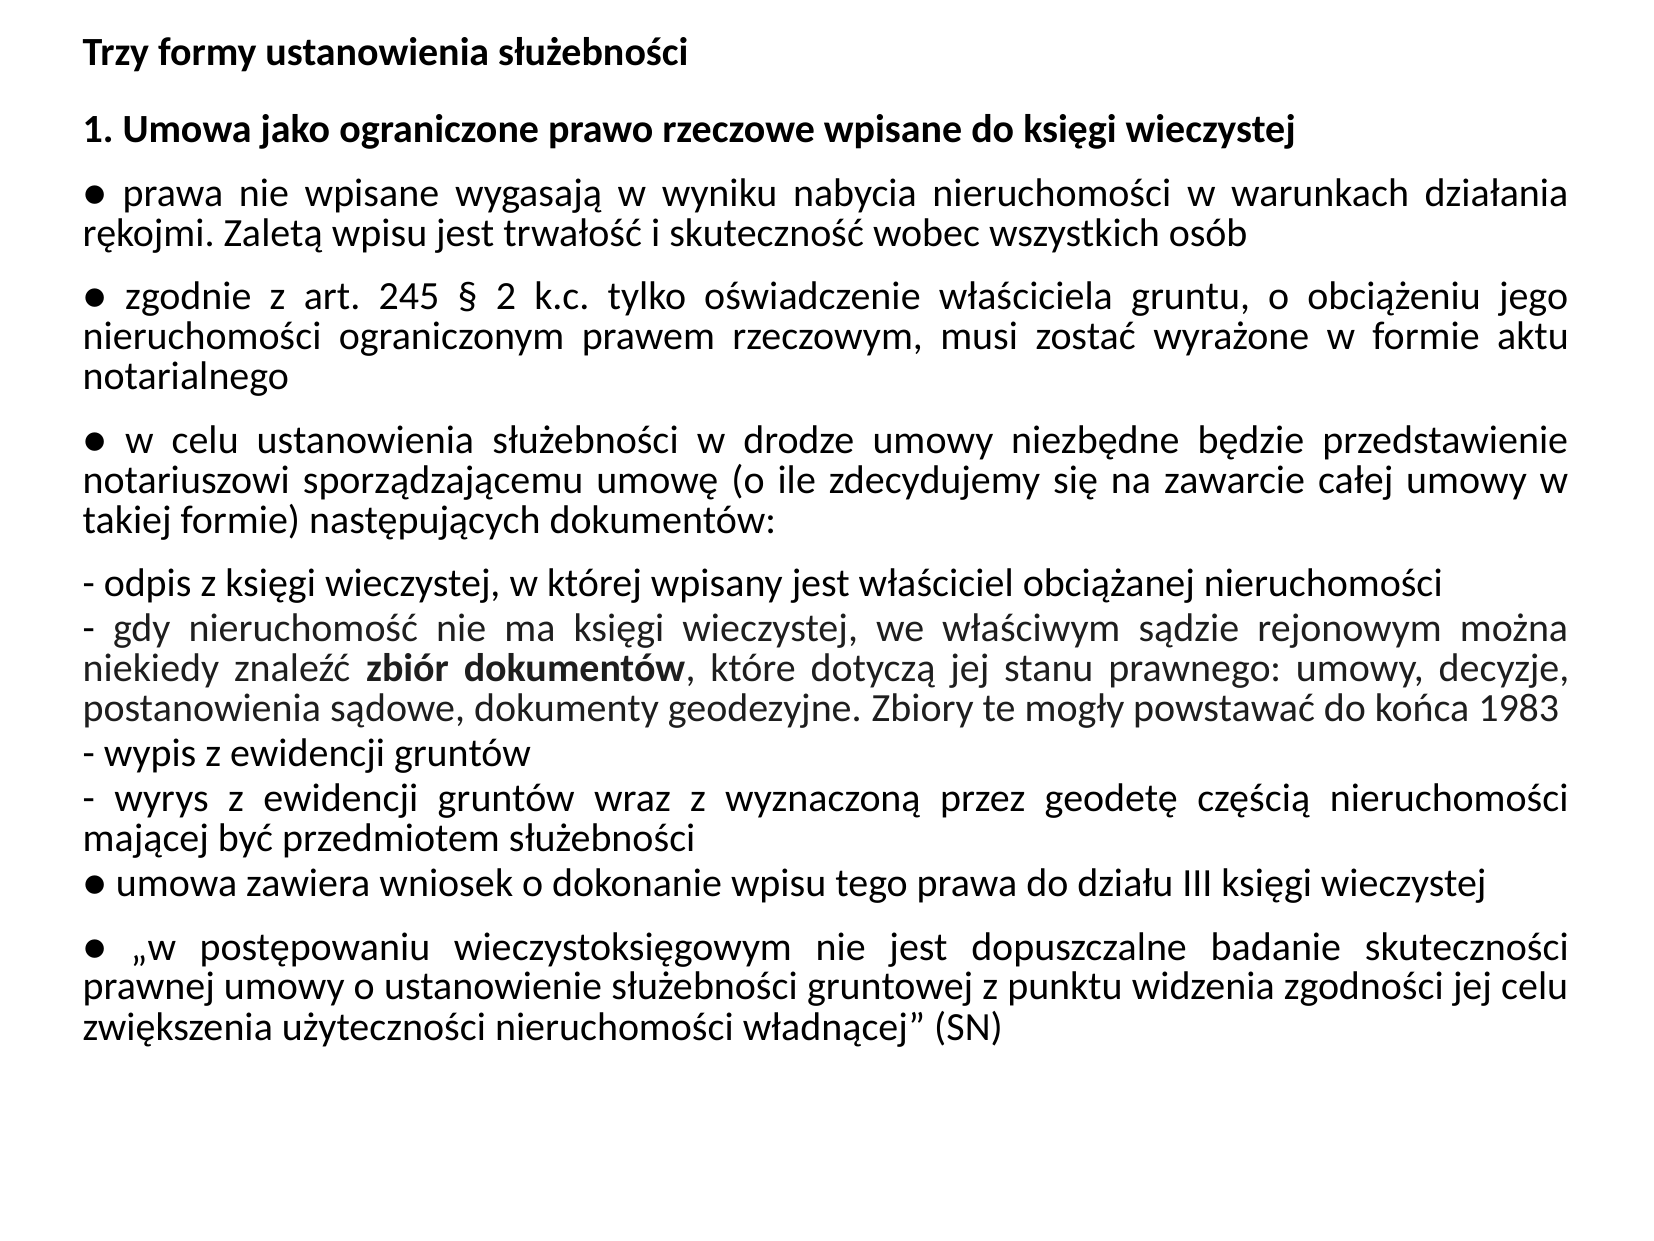

#
Trzy formy ustanowienia służebności
1. Umowa jako ograniczone prawo rzeczowe wpisane do księgi wieczystej
● prawa nie wpisane wygasają w wyniku nabycia nieruchomości w warunkach działania rękojmi. Zaletą wpisu jest trwałość i skuteczność wobec wszystkich osób
● zgodnie z art. 245 § 2 k.c. tylko oświadczenie właściciela gruntu, o obciążeniu jego nieruchomości ograniczonym prawem rzeczowym, musi zostać wyrażone w formie aktu notarialnego
● w celu ustanowienia służebności w drodze umowy niezbędne będzie przedstawienie notariuszowi sporządzającemu umowę (o ile zdecydujemy się na zawarcie całej umowy w takiej formie) następujących dokumentów:
- odpis z księgi wieczystej, w której wpisany jest właściciel obciążanej nieruchomości
- gdy nieruchomość nie ma księgi wieczystej, we właściwym sądzie rejonowym można niekiedy znaleźć zbiór dokumentów, które dotyczą jej stanu prawnego: umowy, decyzje, postanowienia sądowe, dokumenty geodezyjne. Zbiory te mogły powstawać do końca 1983
- wypis z ewidencji gruntów
- wyrys z ewidencji gruntów wraz z wyznaczoną przez geodetę częścią nieruchomości mającej być przedmiotem służebności
● umowa zawiera wniosek o dokonanie wpisu tego prawa do działu III księgi wieczystej
● „w postępowaniu wieczystoksięgowym nie jest dopuszczalne badanie skuteczności prawnej umowy o ustanowienie służebności gruntowej z punktu widzenia zgodności jej celu zwiększenia użyteczności nieruchomości władnącej” (SN)